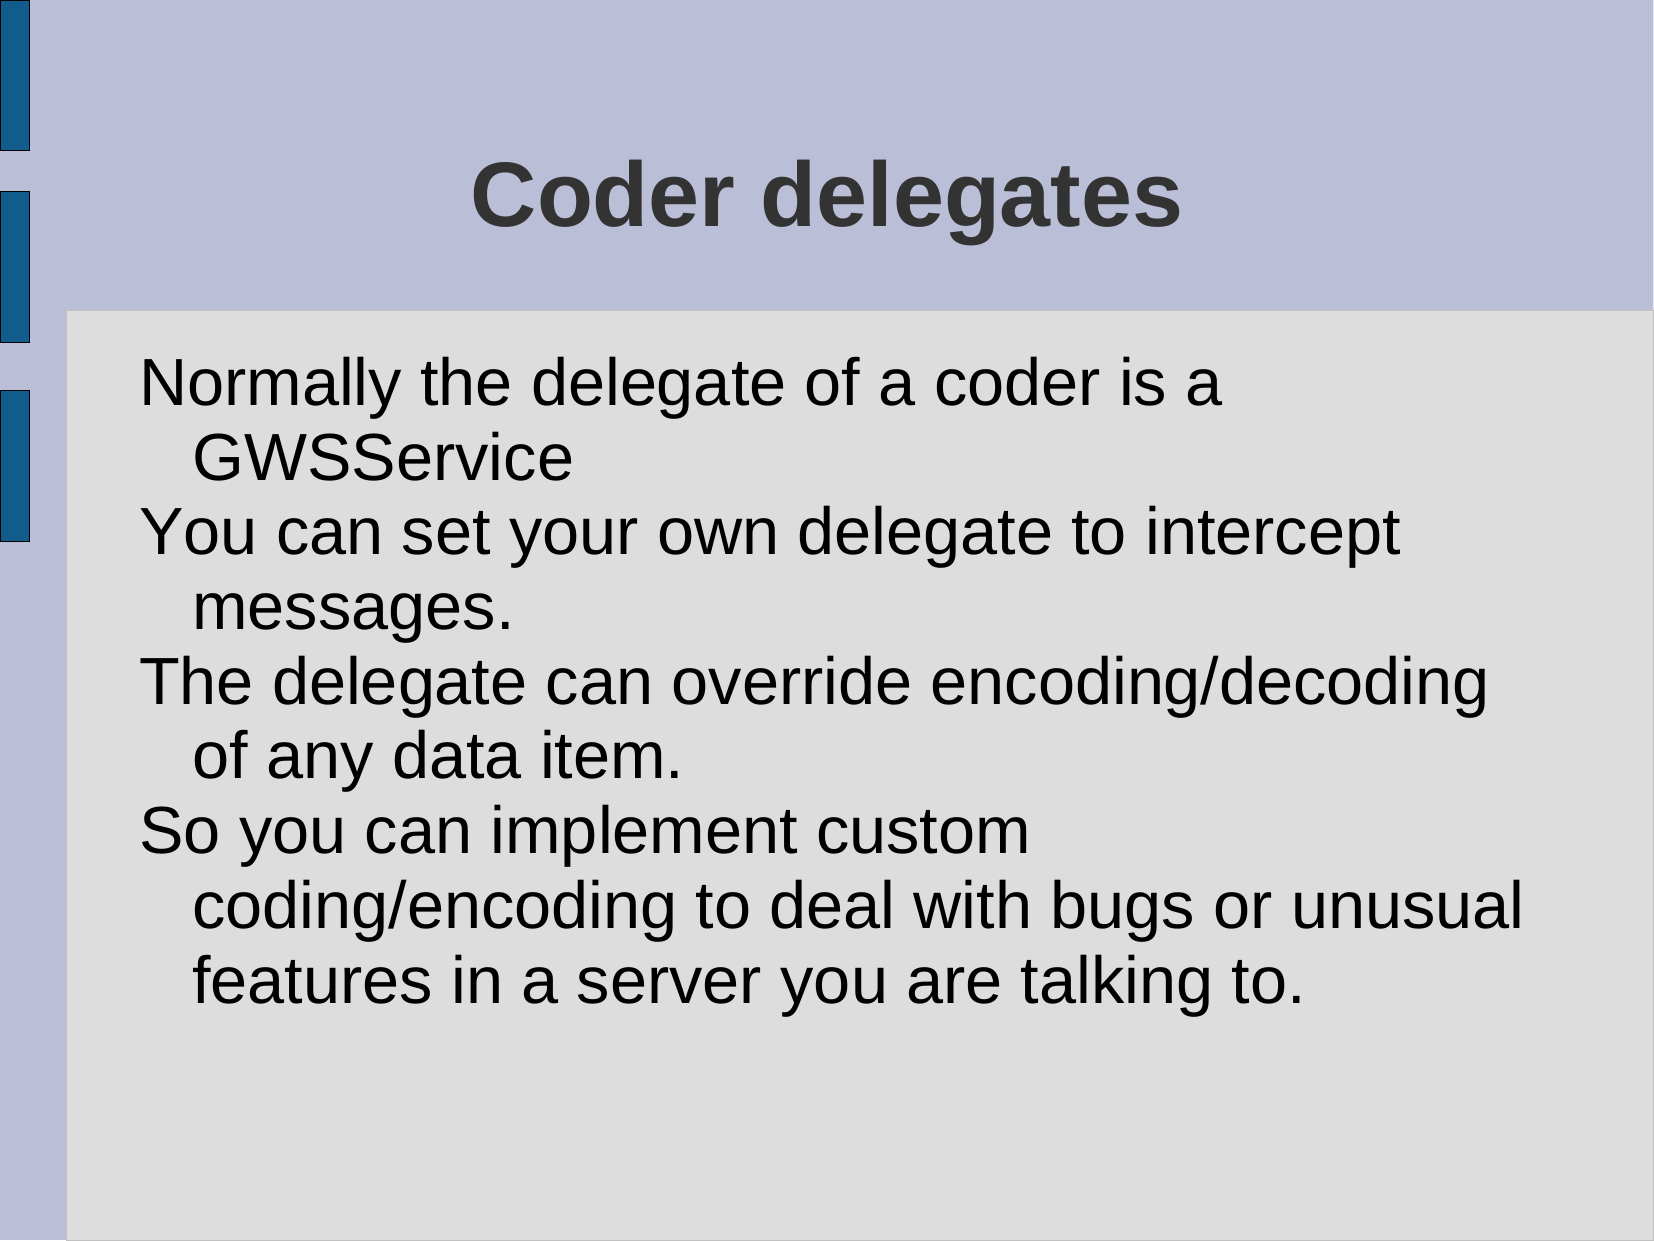

# Coder delegates
Normally the delegate of a coder is a GWSService
You can set your own delegate to intercept messages.
The delegate can override encoding/decoding of any data item.
So you can implement custom coding/encoding to deal with bugs or unusual features in a server you are talking to.